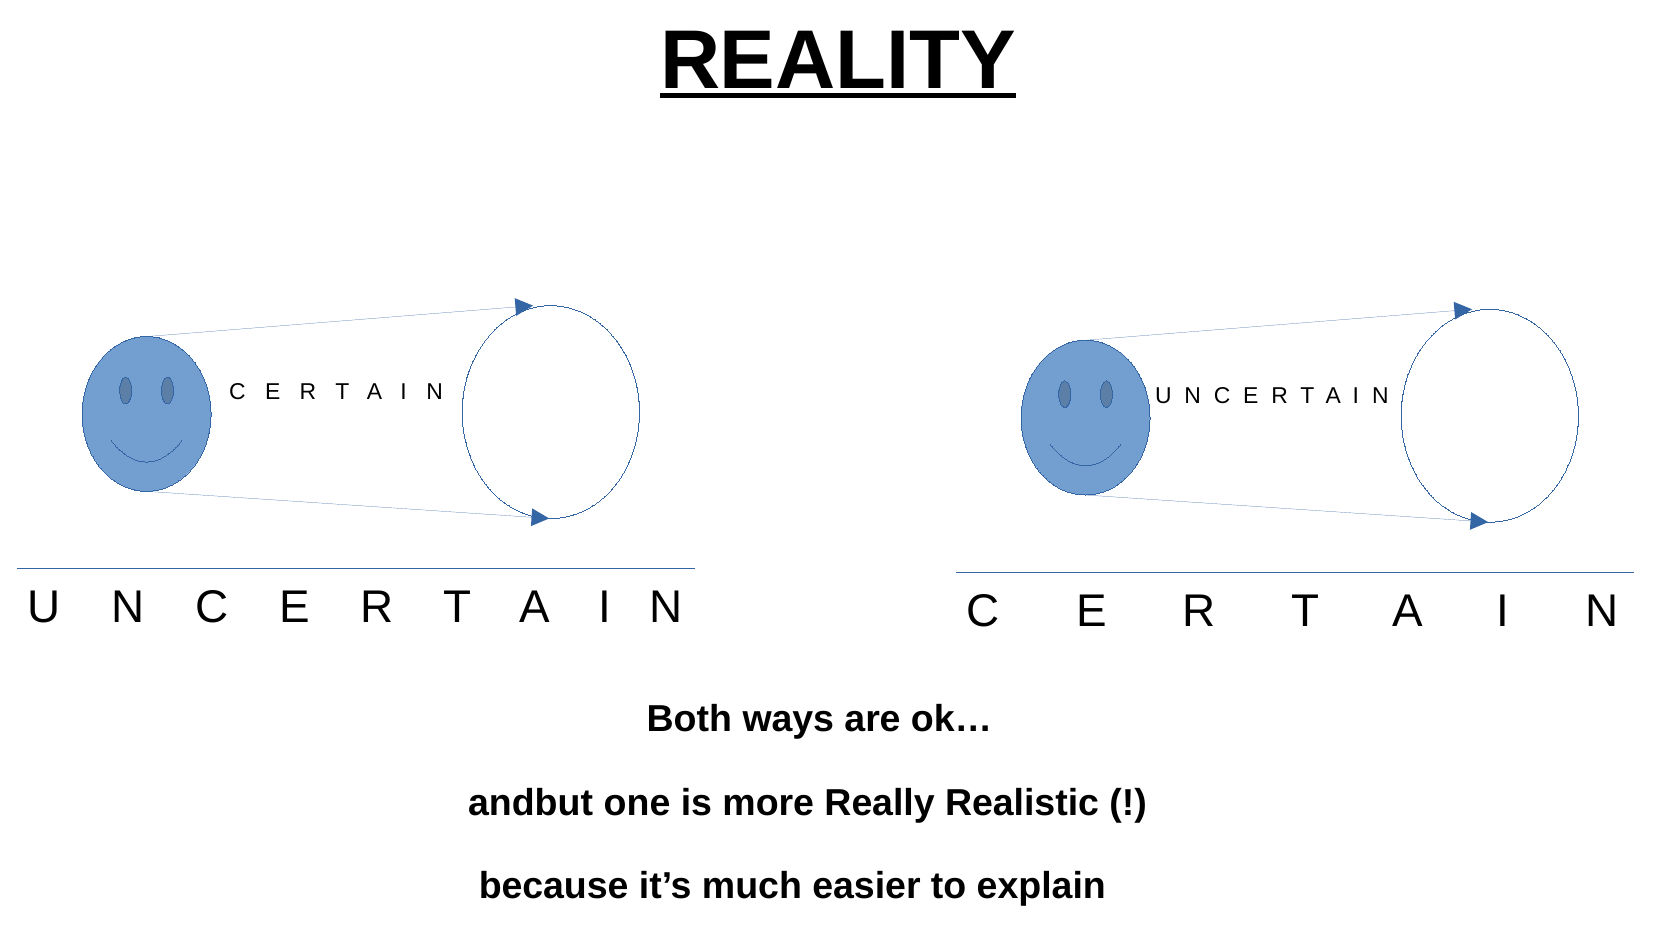

REALITY
 C E R T A I N
U N C E R T A I N
U N C E R T A I N
C E R T A I N
 Both ways are ok…
 andbut one is more Really Realistic (!)
 because it’s much easier to explain